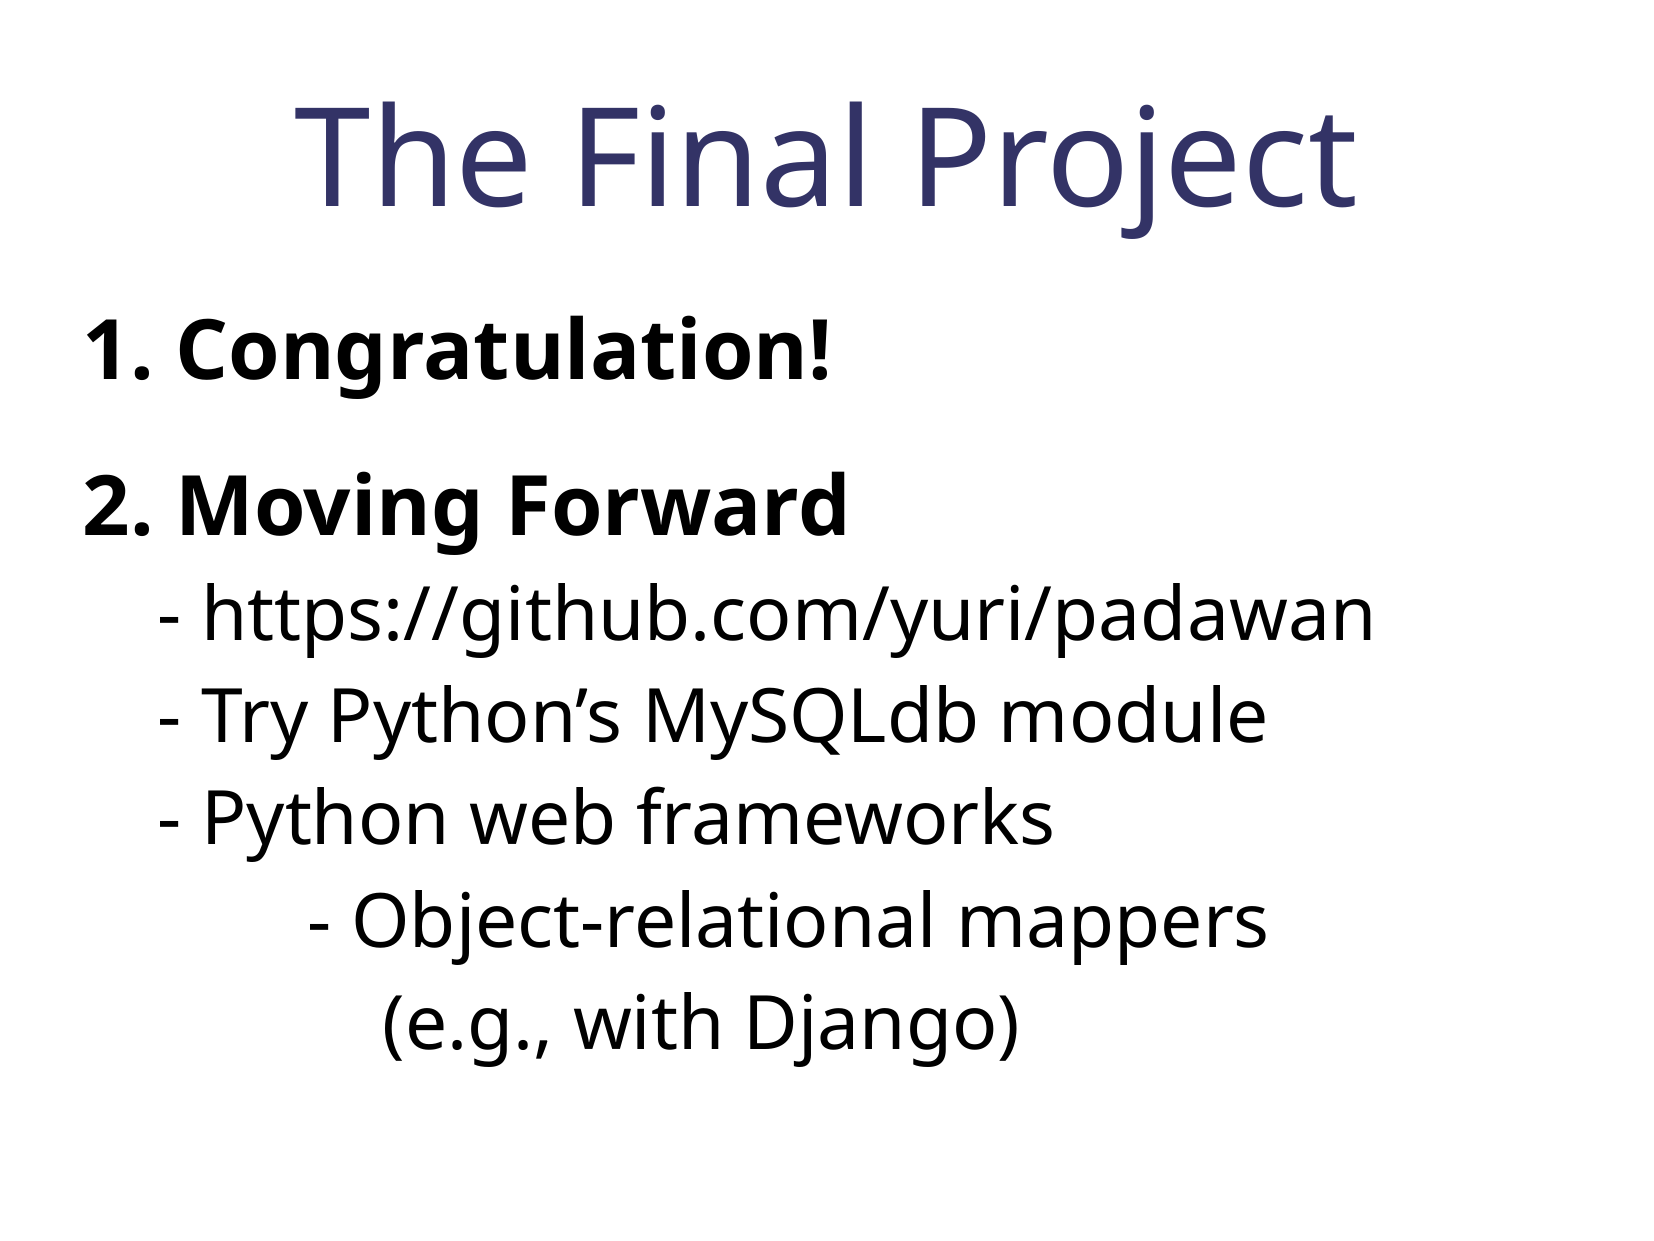

# The Final Project
1. Congratulation!
2. Moving Forward
	- https://github.com/yuri/padawan
	- Try Python’s MySQLdb module
	- Python web frameworks
			- Object-relational mappers
				(e.g., with Django)